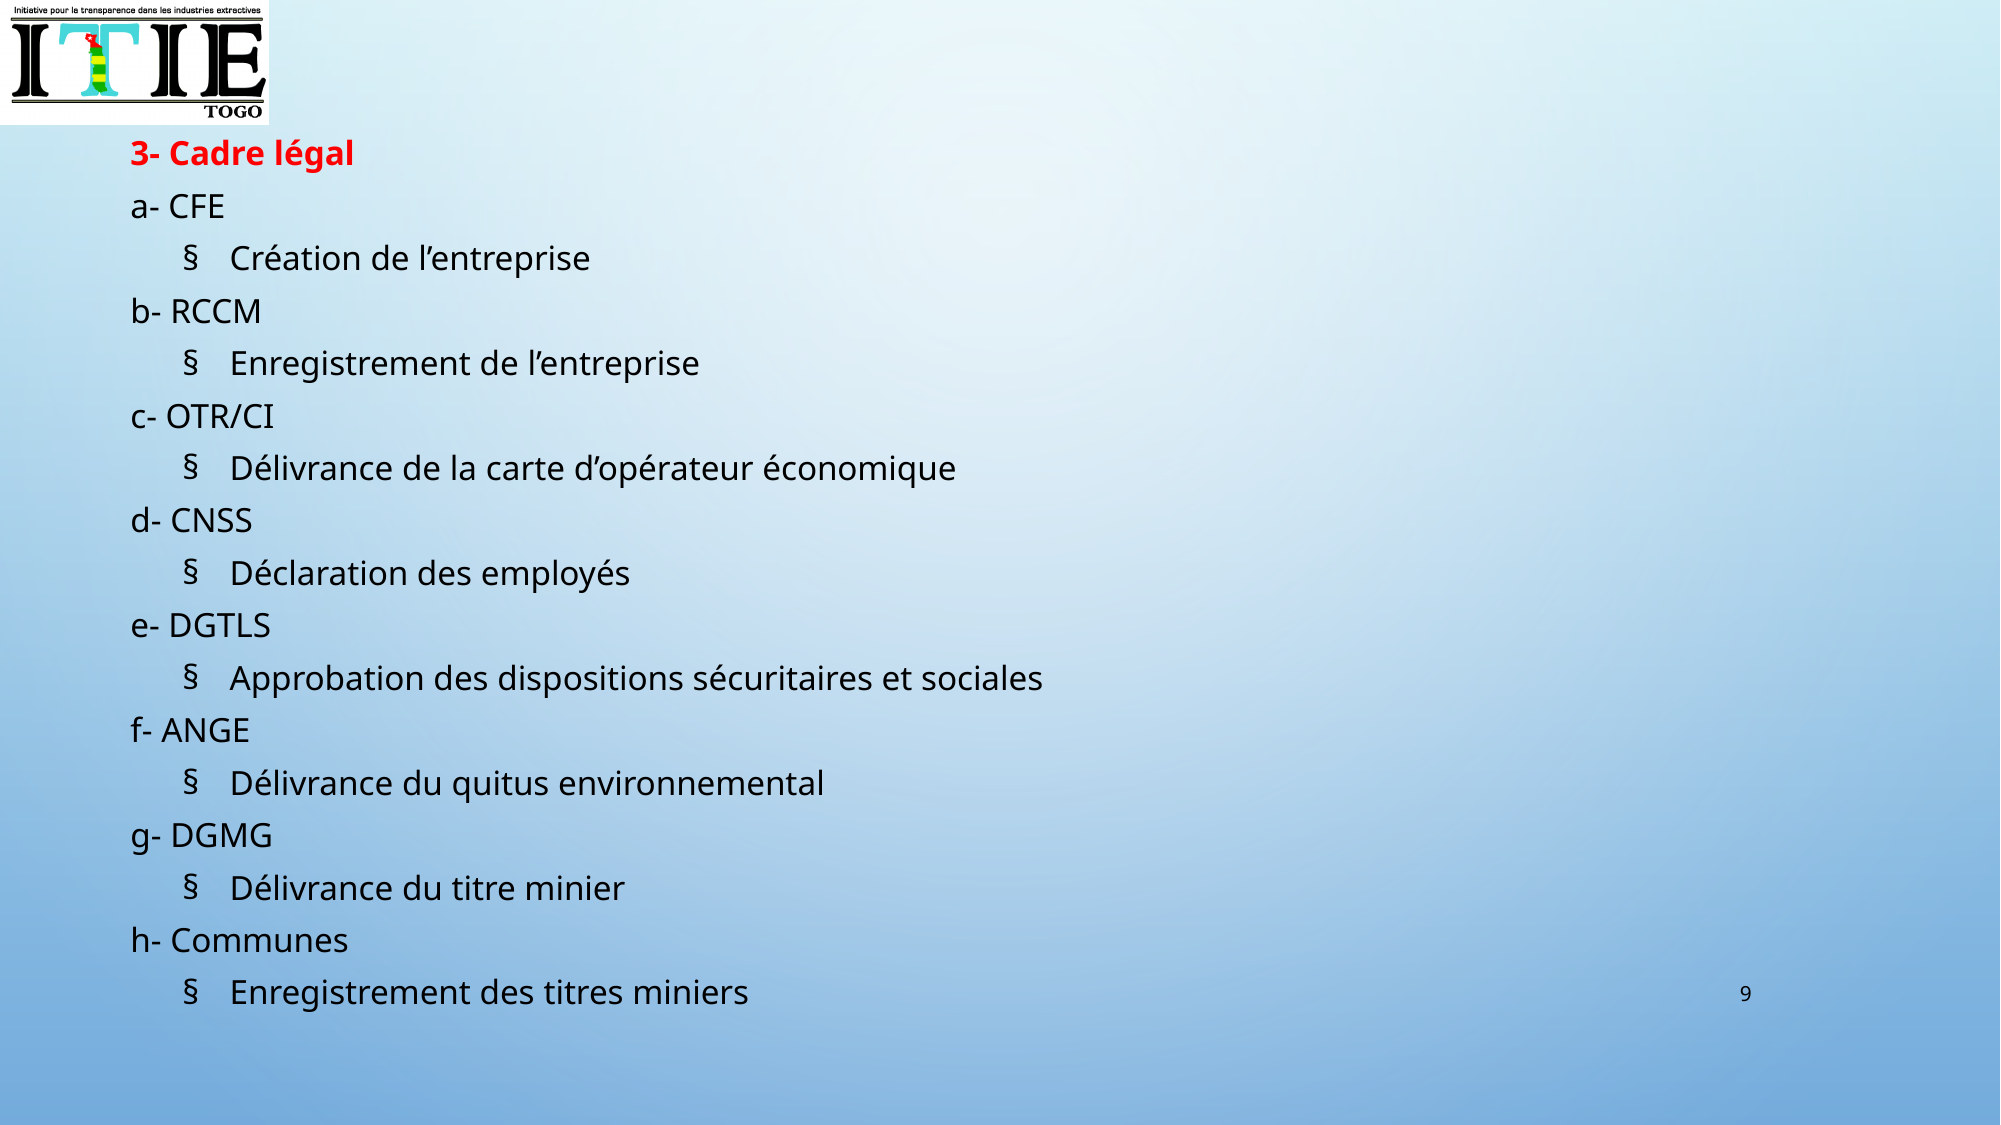

3- Cadre légal
a- CFE
Création de l’entreprise
b- RCCM
Enregistrement de l’entreprise
c- OTR/CI
Délivrance de la carte d’opérateur économique
d- CNSS
Déclaration des employés
e- DGTLS
Approbation des dispositions sécuritaires et sociales
f- ANGE
Délivrance du quitus environnemental
g- DGMG
Délivrance du titre minier
h- Communes
Enregistrement des titres miniers